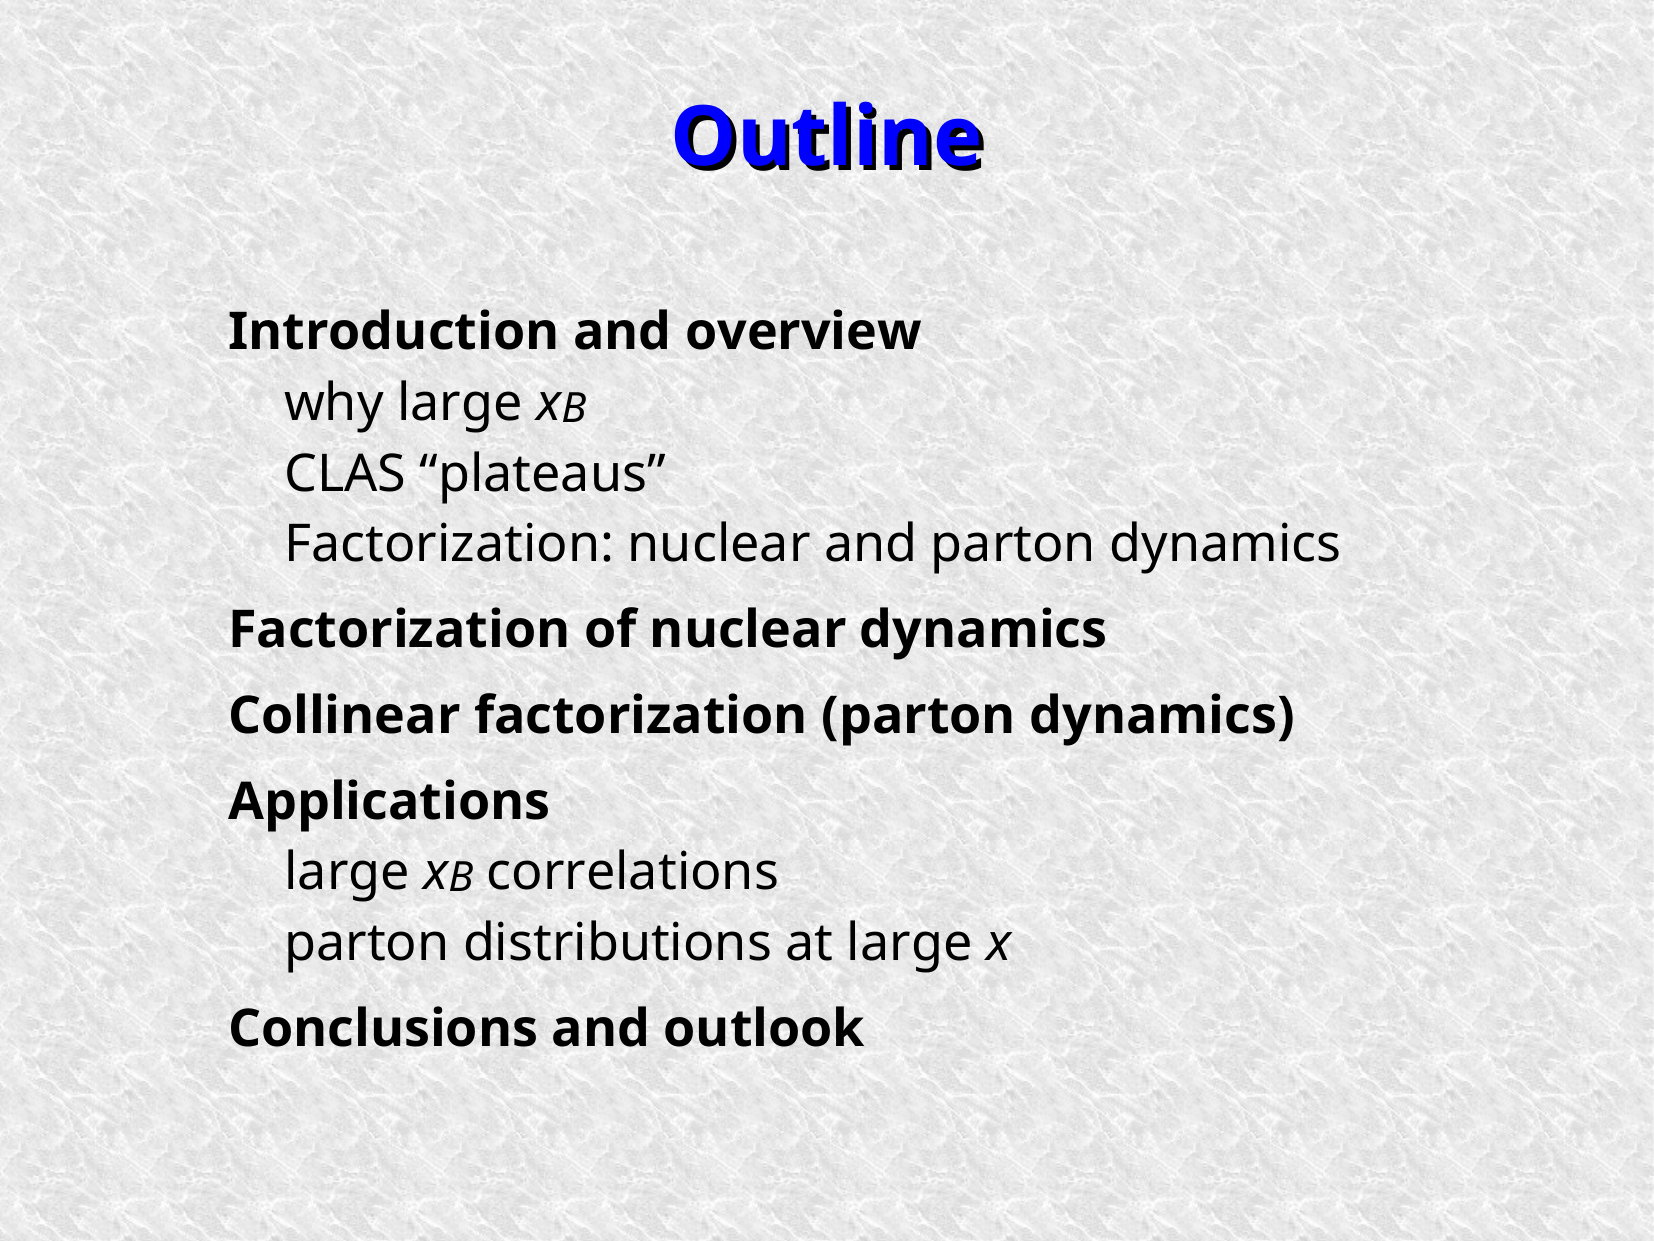

Outline
Introduction and overview
why large xB
CLAS “plateaus”
Factorization: nuclear and parton dynamics
Factorization of nuclear dynamics
Collinear factorization (parton dynamics)
Applications
large xB correlations
parton distributions at large x
Conclusions and outlook